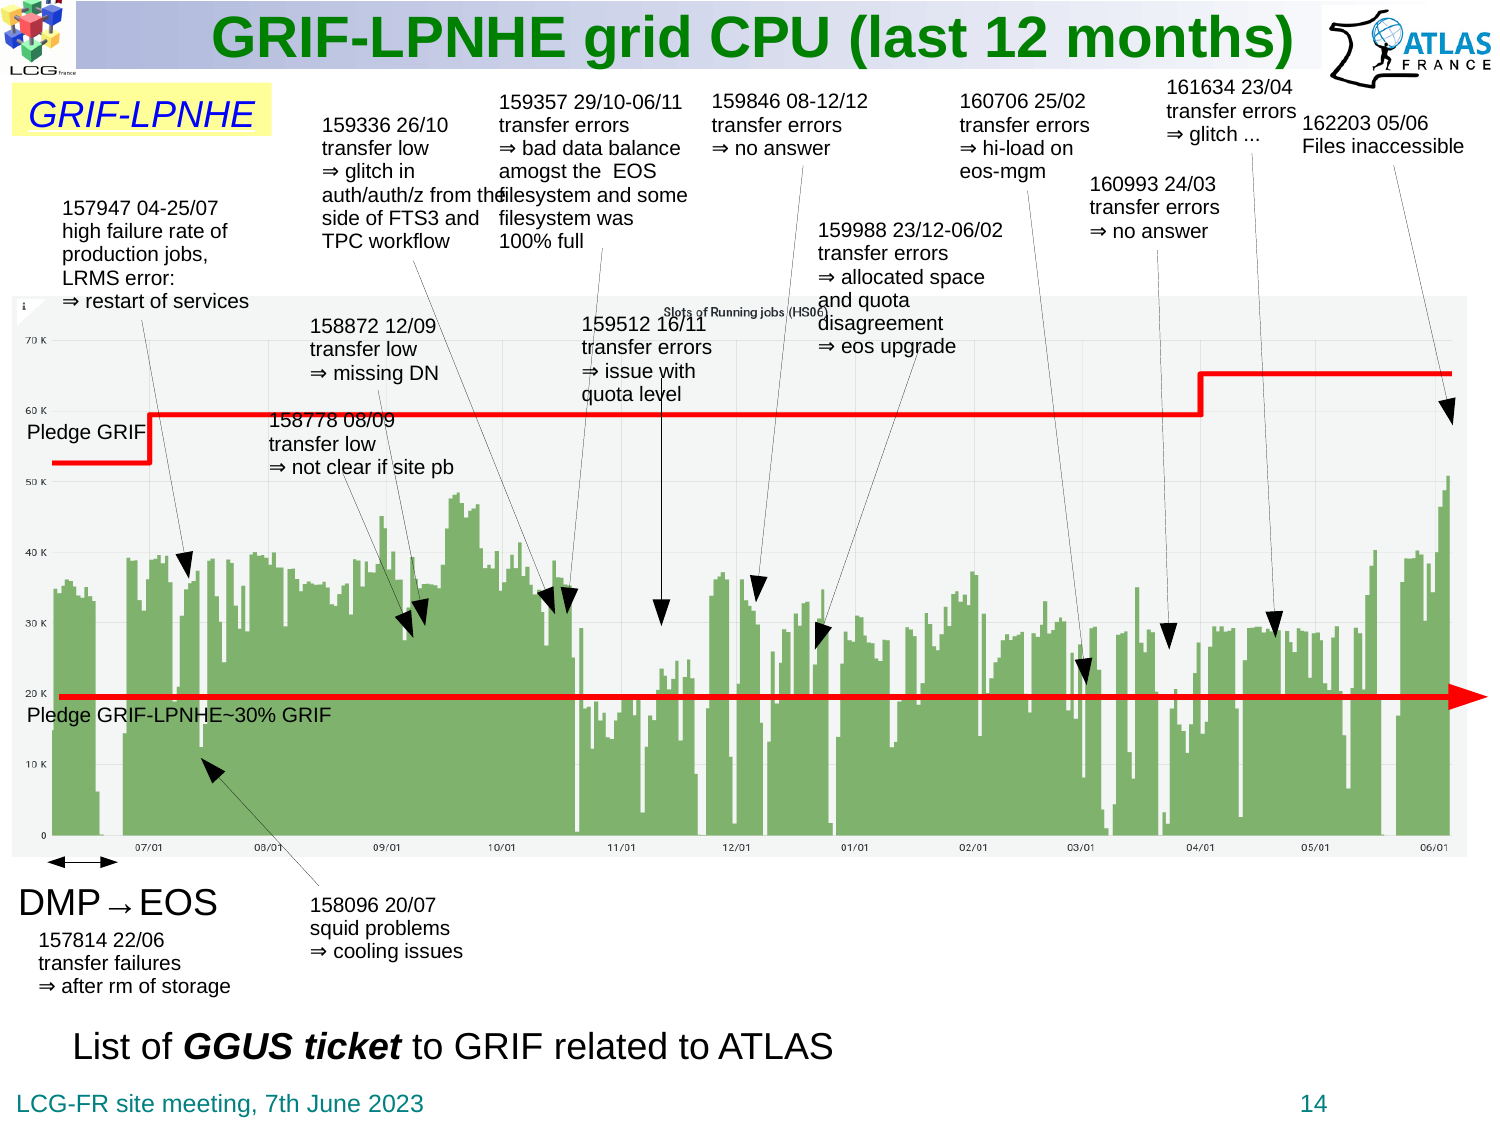

GRIF-LPNHE grid CPU (last 12 months)
161634 23/04
transfer errors
⇒ glitch ...
GRIF-LPNHE
159846 08-12/12
transfer errors
⇒ no answer
160706 25/02
transfer errors
⇒ hi-load on eos-mgm
159357 29/10-06/11
transfer errors
⇒ bad data balance amogst the EOS filesystem and some filesystem was 100% full
162203 05/06
Files inaccessible
159336 26/10
transfer low
⇒ glitch in auth/auth/z from the side of FTS3 and TPC workflow
160993 24/03
transfer errors
⇒ no answer
157947 04-25/07
high failure rate of production jobs, LRMS error:
⇒ restart of services
159988 23/12-06/02
transfer errors
⇒ allocated space and quota disagreement
⇒ eos upgrade
159512 16/11
transfer errors
⇒ issue with quota level
158872 12/09
transfer low
⇒ missing DN
Pledge GRIF
158778 08/09
transfer low
⇒ not clear if site pb
Pledge GRIF-LPNHE~30% GRIF
DMP→EOS
158096 20/07
squid problems
⇒ cooling issues
157814 22/06
transfer failures
⇒ after rm of storage
List of GGUS ticket to GRIF related to ATLAS